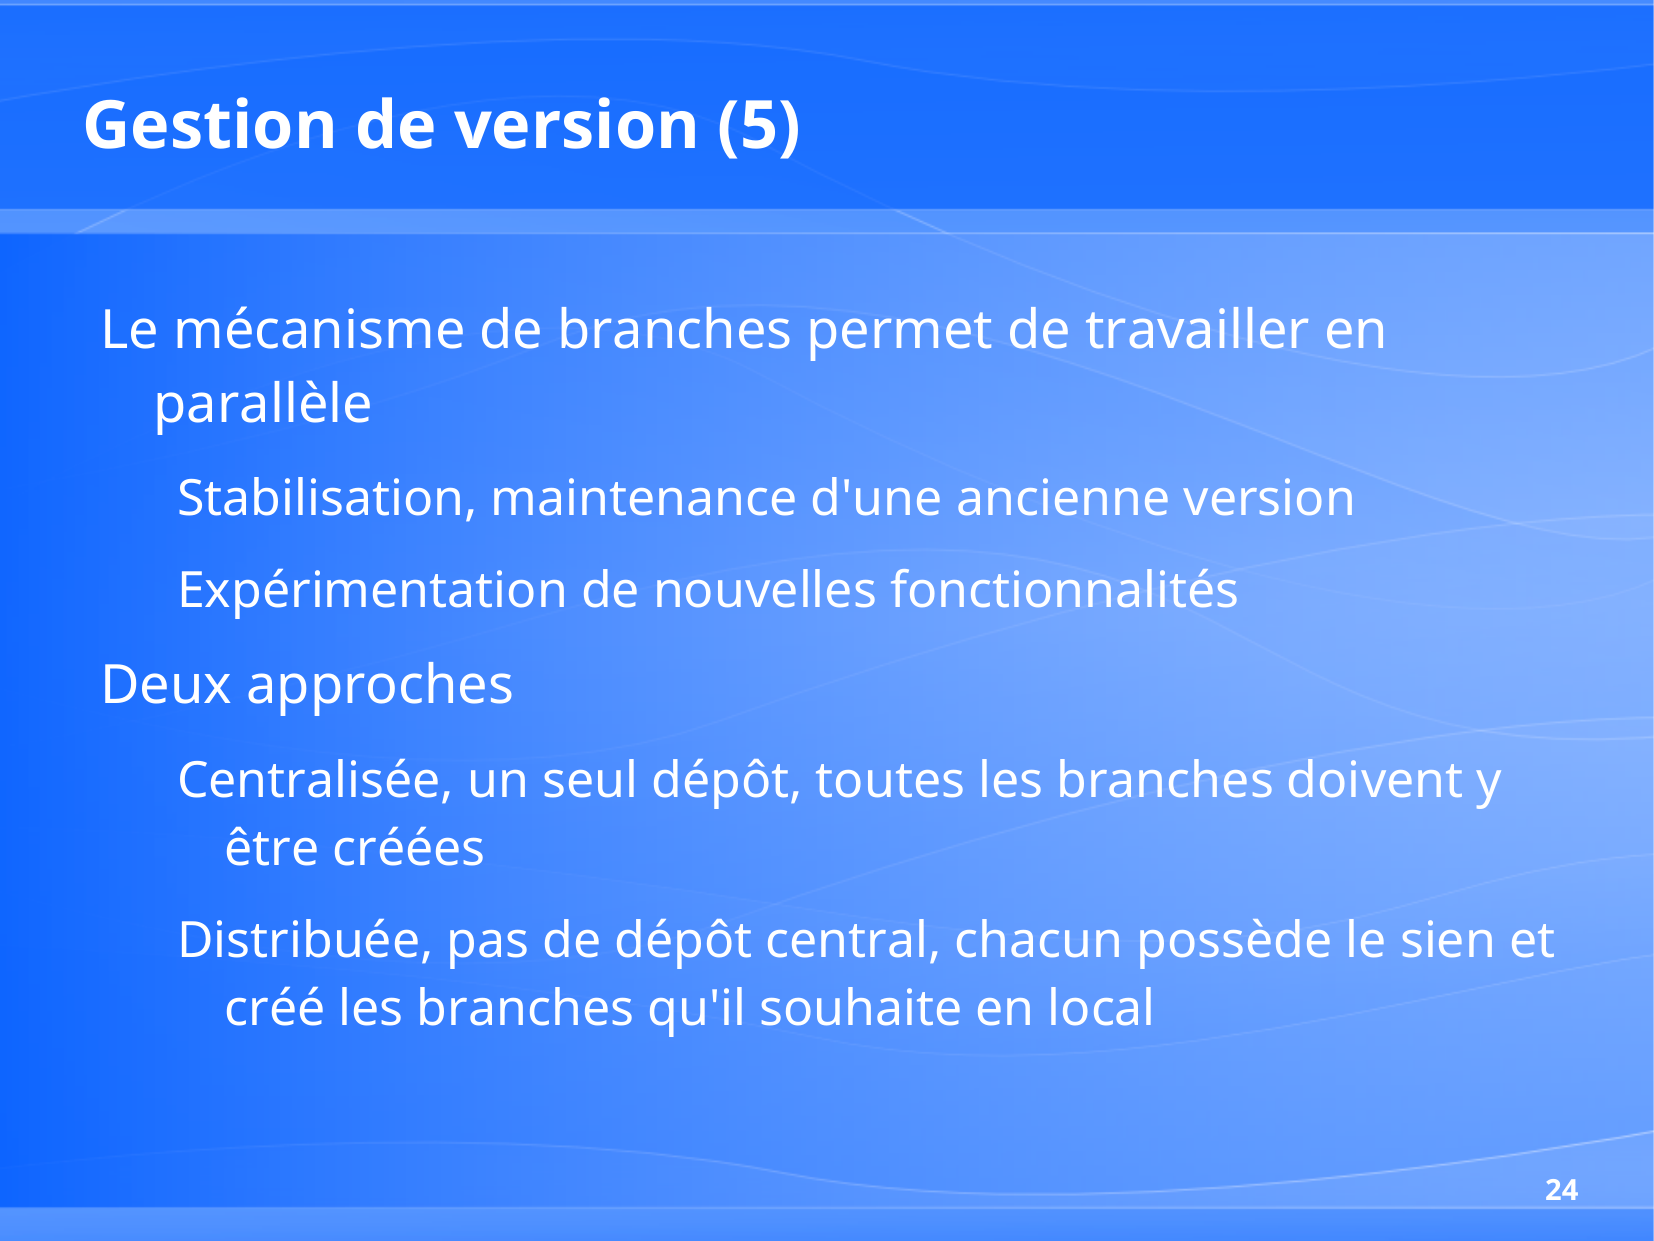

# Gestion de version (5)
Le mécanisme de branches permet de travailler en parallèle
Stabilisation, maintenance d'une ancienne version
Expérimentation de nouvelles fonctionnalités
Deux approches
Centralisée, un seul dépôt, toutes les branches doivent y être créées
Distribuée, pas de dépôt central, chacun possède le sien et créé les branches qu'il souhaite en local
24